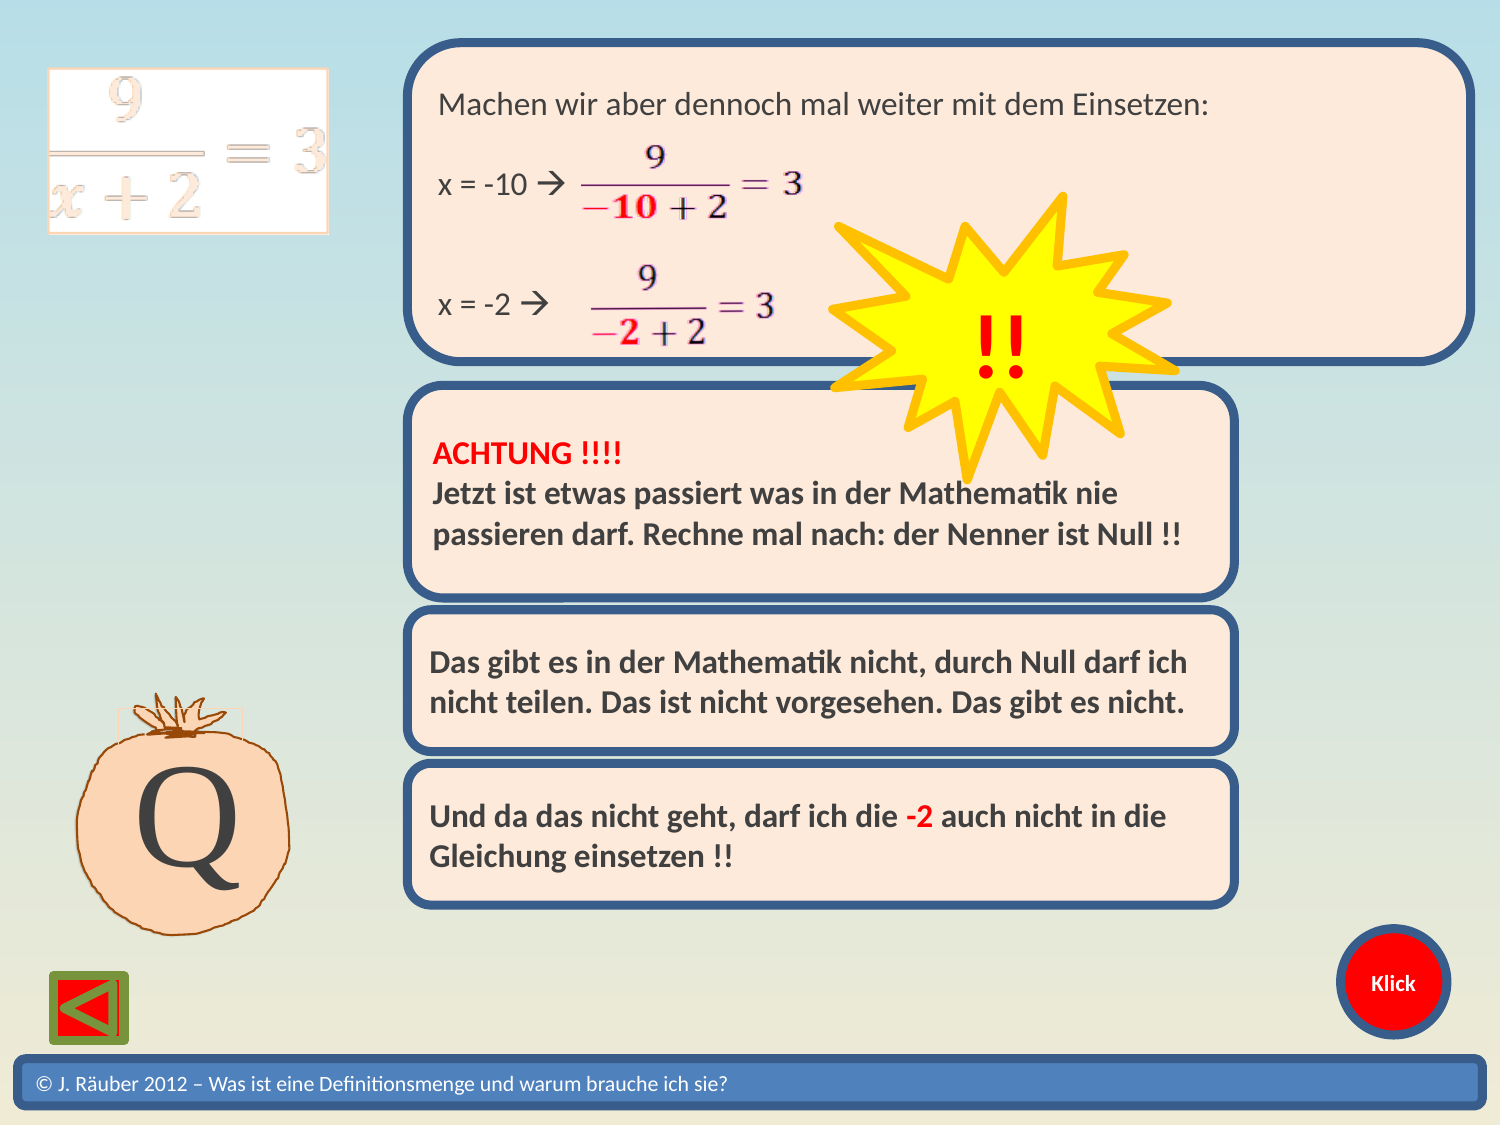

Machen wir aber dennoch mal weiter mit dem Einsetzen:
x = -10 
x = -2 
!!
ACHTUNG !!!!
Jetzt ist etwas passiert was in der Mathematik nie passieren darf. Rechne mal nach: der Nenner ist Null !!
Das gibt es in der Mathematik nicht, durch Null darf ich nicht teilen. Das ist nicht vorgesehen. Das gibt es nicht.
Q
Und da das nicht geht, darf ich die -2 auch nicht in die Gleichung einsetzen !!
Klick
© J. Räuber 2012 – Was ist eine Definitionsmenge und warum brauche ich sie?